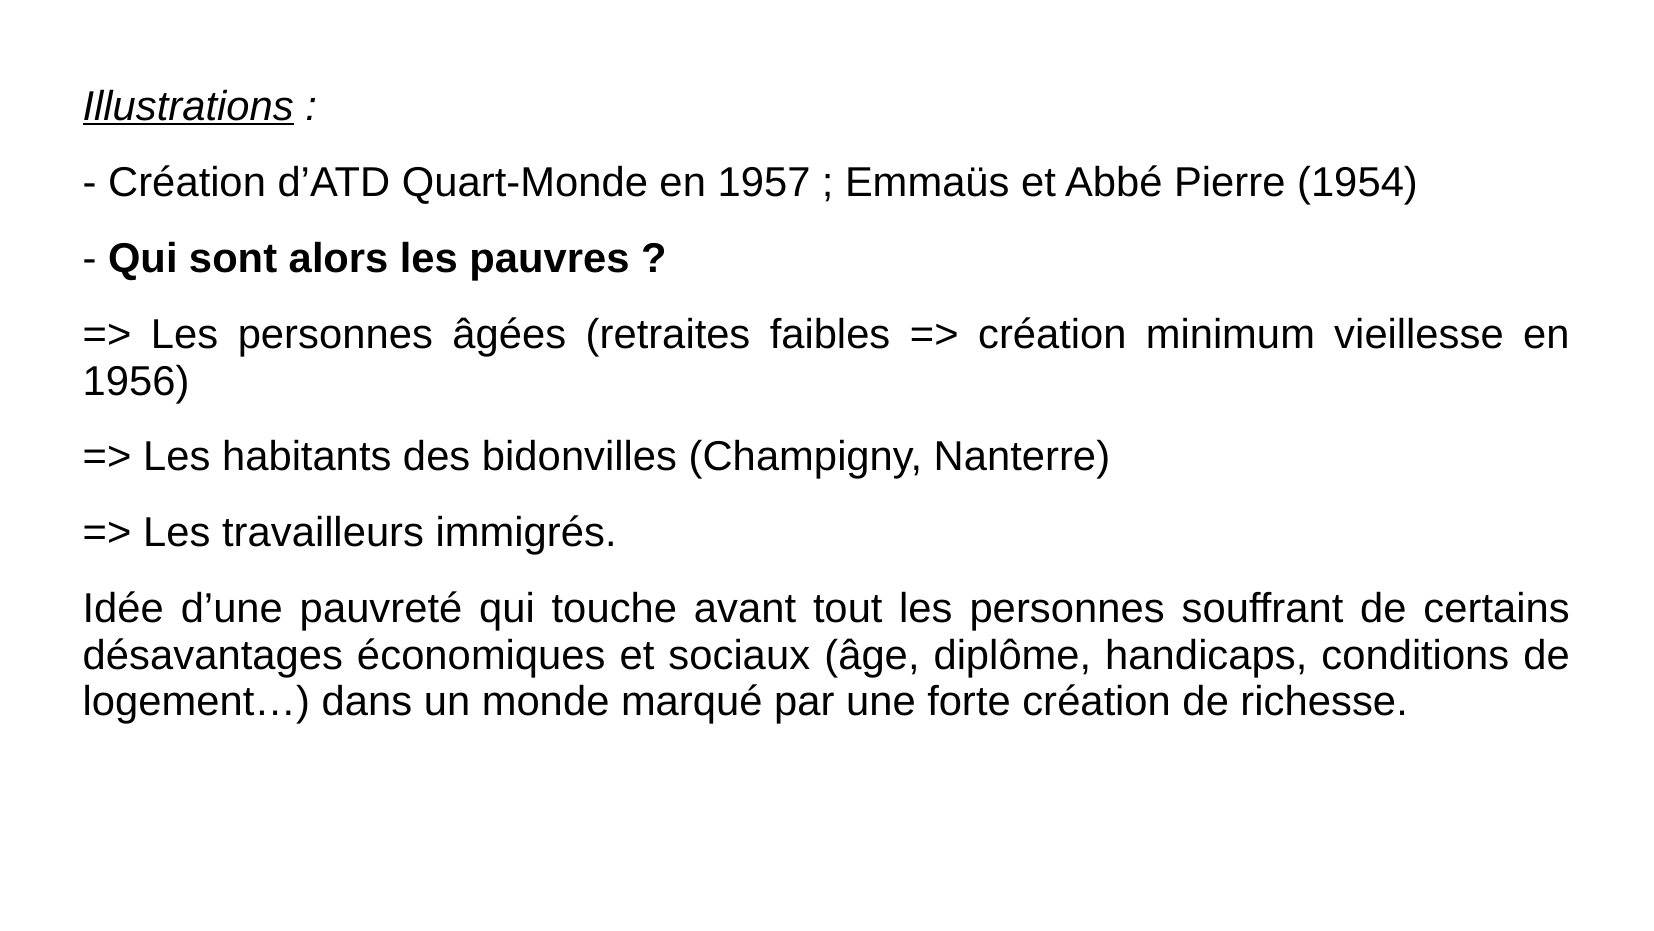

# Illustrations :
- Création d’ATD Quart-Monde en 1957 ; Emmaüs et Abbé Pierre (1954)
- Qui sont alors les pauvres ?
=> Les personnes âgées (retraites faibles => création minimum vieillesse en 1956)
=> Les habitants des bidonvilles (Champigny, Nanterre)
=> Les travailleurs immigrés.
Idée d’une pauvreté qui touche avant tout les personnes souffrant de certains désavantages économiques et sociaux (âge, diplôme, handicaps, conditions de logement…) dans un monde marqué par une forte création de richesse.